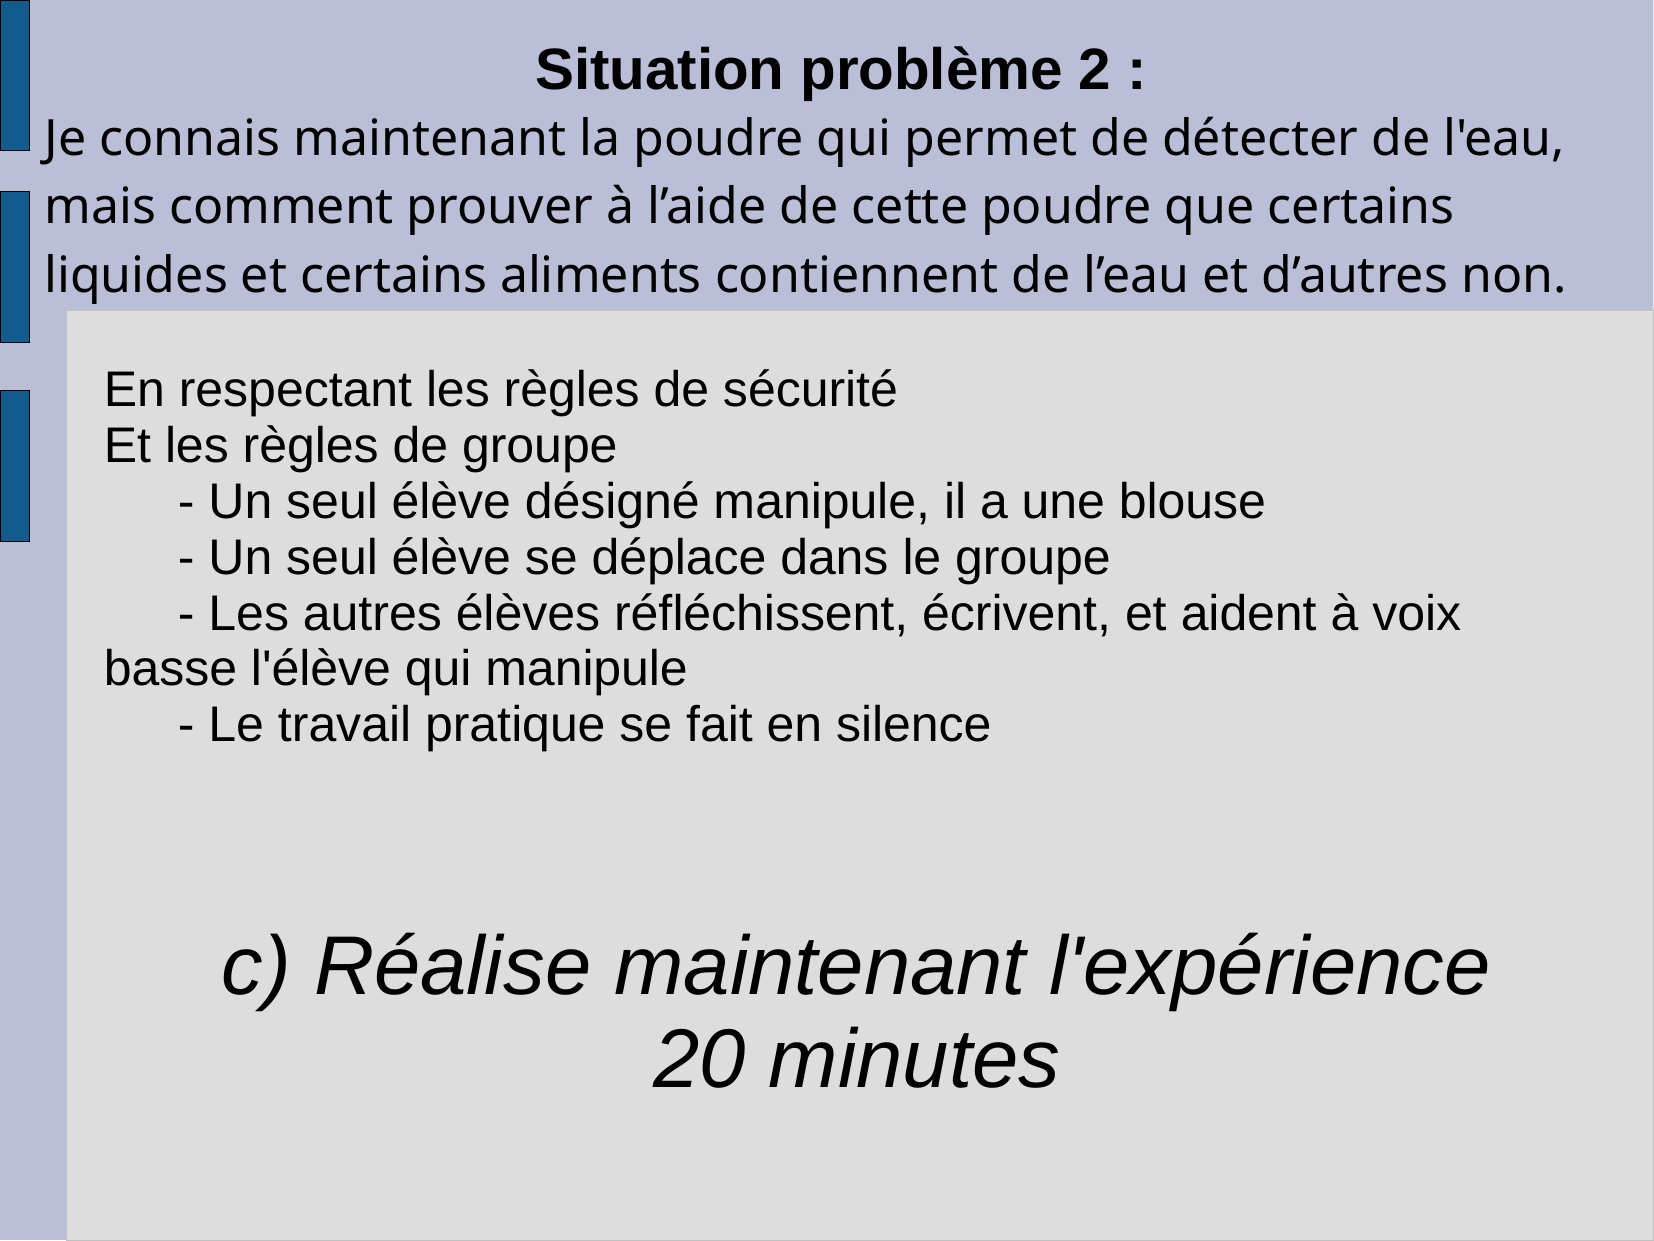

Situation problème 2 :
Je connais maintenant la poudre qui permet de détecter de l'eau, mais comment prouver à l’aide de cette poudre que certains liquides et certains aliments contiennent de l’eau et d’autres non.
En respectant les règles de sécurité
Et les règles de groupe
	- Un seul élève désigné manipule, il a une blouse
	- Un seul élève se déplace dans le groupe
	- Les autres élèves réfléchissent, écrivent, et aident à voix basse l'élève qui manipule
	- Le travail pratique se fait en silence
c) Réalise maintenant l'expérience
20 minutes